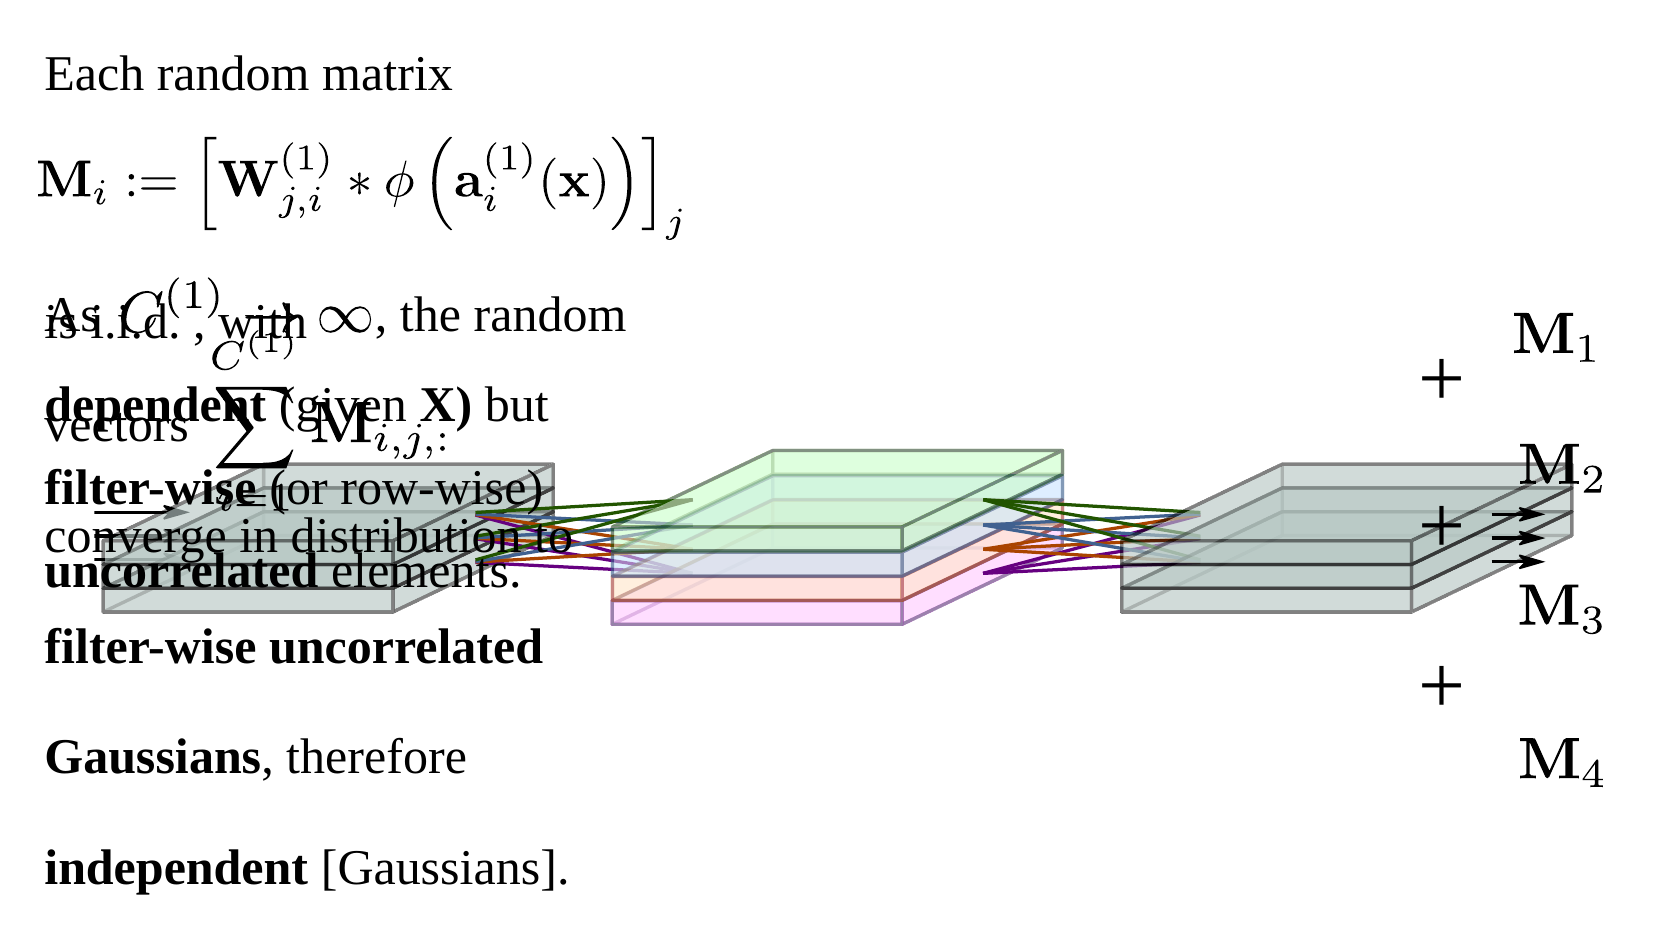

Each random matrix
is i.i.d. , with
dependent (given X) but
filter-wise (or row-wise) uncorrelated elements.
As , the random vectors converge in distribution to filter-wise uncorrelated Gaussians, therefore independent [Gaussians].
+
+
+